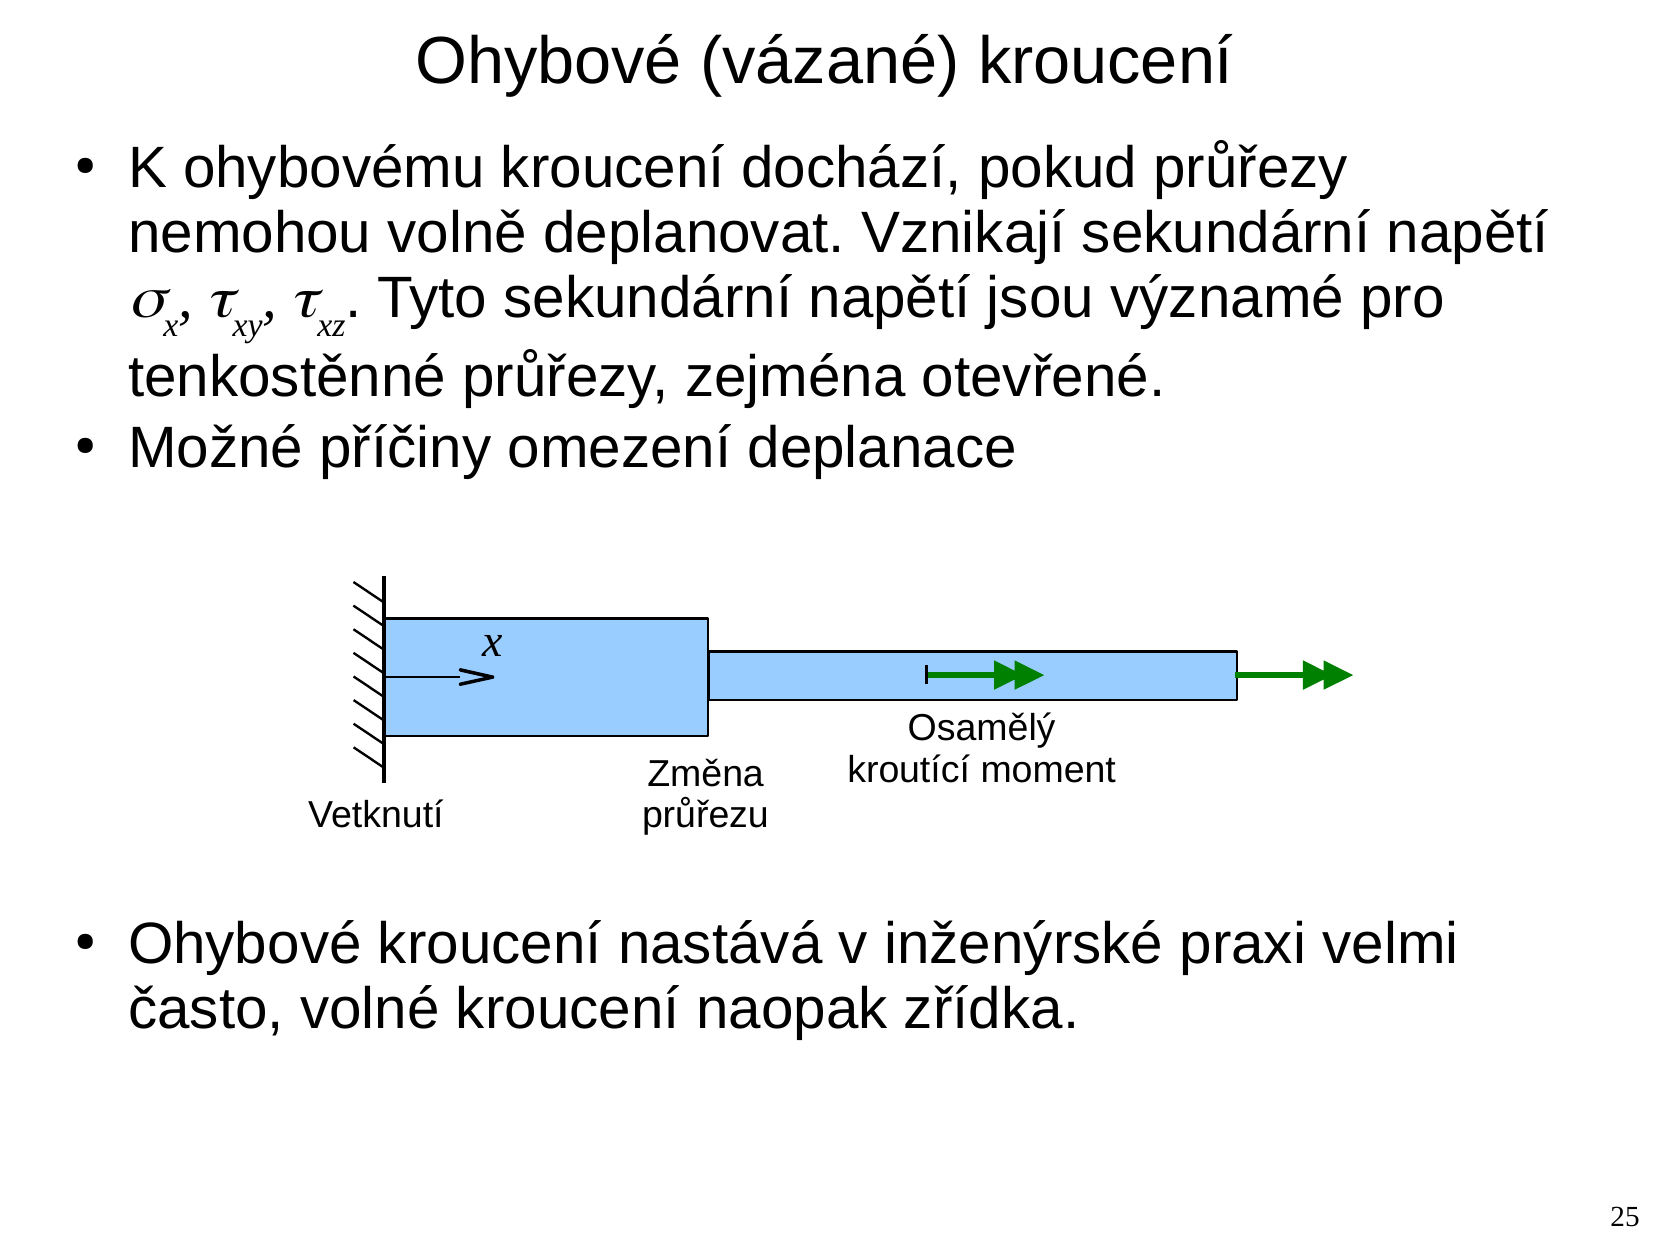

# Ohybové (vázané) kroucení
K ohybovému kroucení dochází, pokud průřezy nemohou volně deplanovat. Vznikají sekundární napětí sx, txy, txz. Tyto sekundární napětí jsou významé pro tenkostěnné průřezy, zejména otevřené.
Možné příčiny omezení deplanace
Ohybové kroucení nastává v inženýrské praxi velmi často, volné kroucení naopak zřídka.
x
Osamělý kroutící moment
Změna průřezu
Vetknutí
25